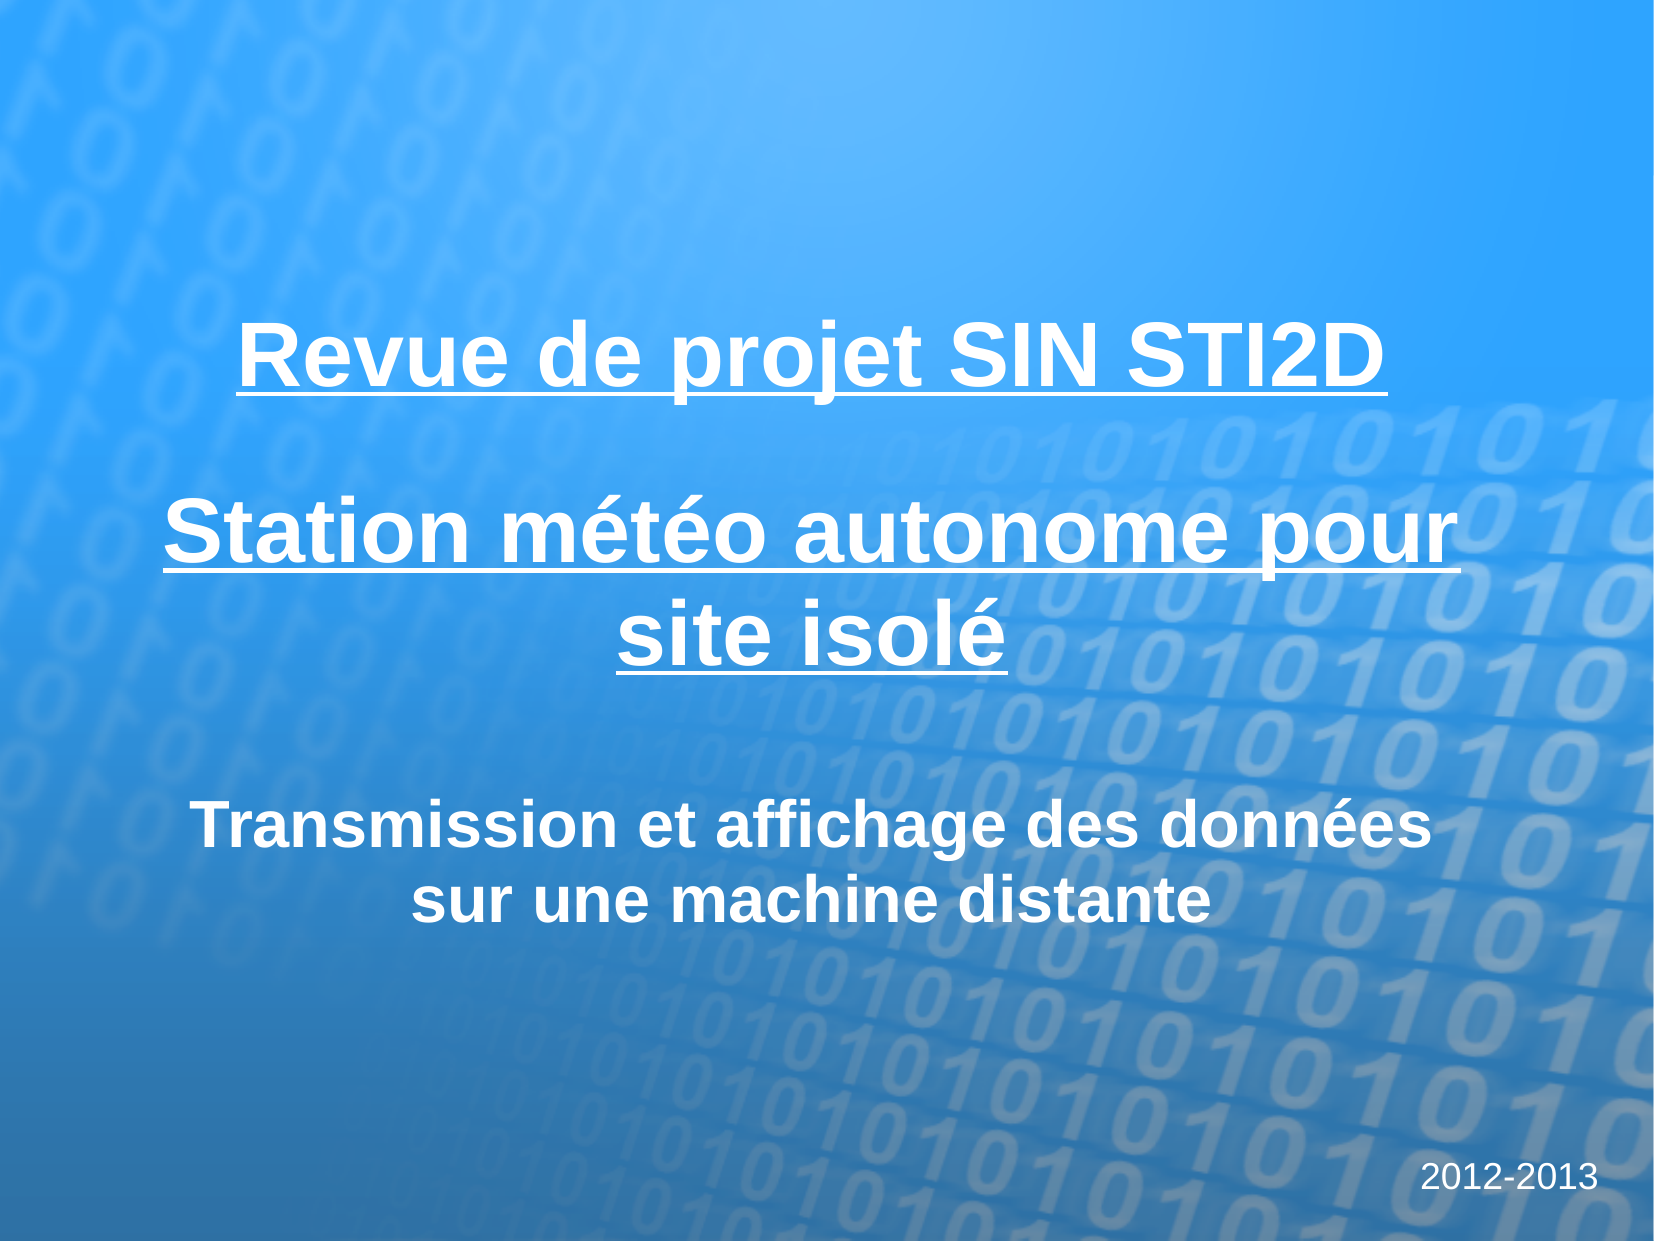

Revue de projet SIN STI2D
Station météo autonome pour site isolé
Transmission et affichage des données sur une machine distante
2012-2013